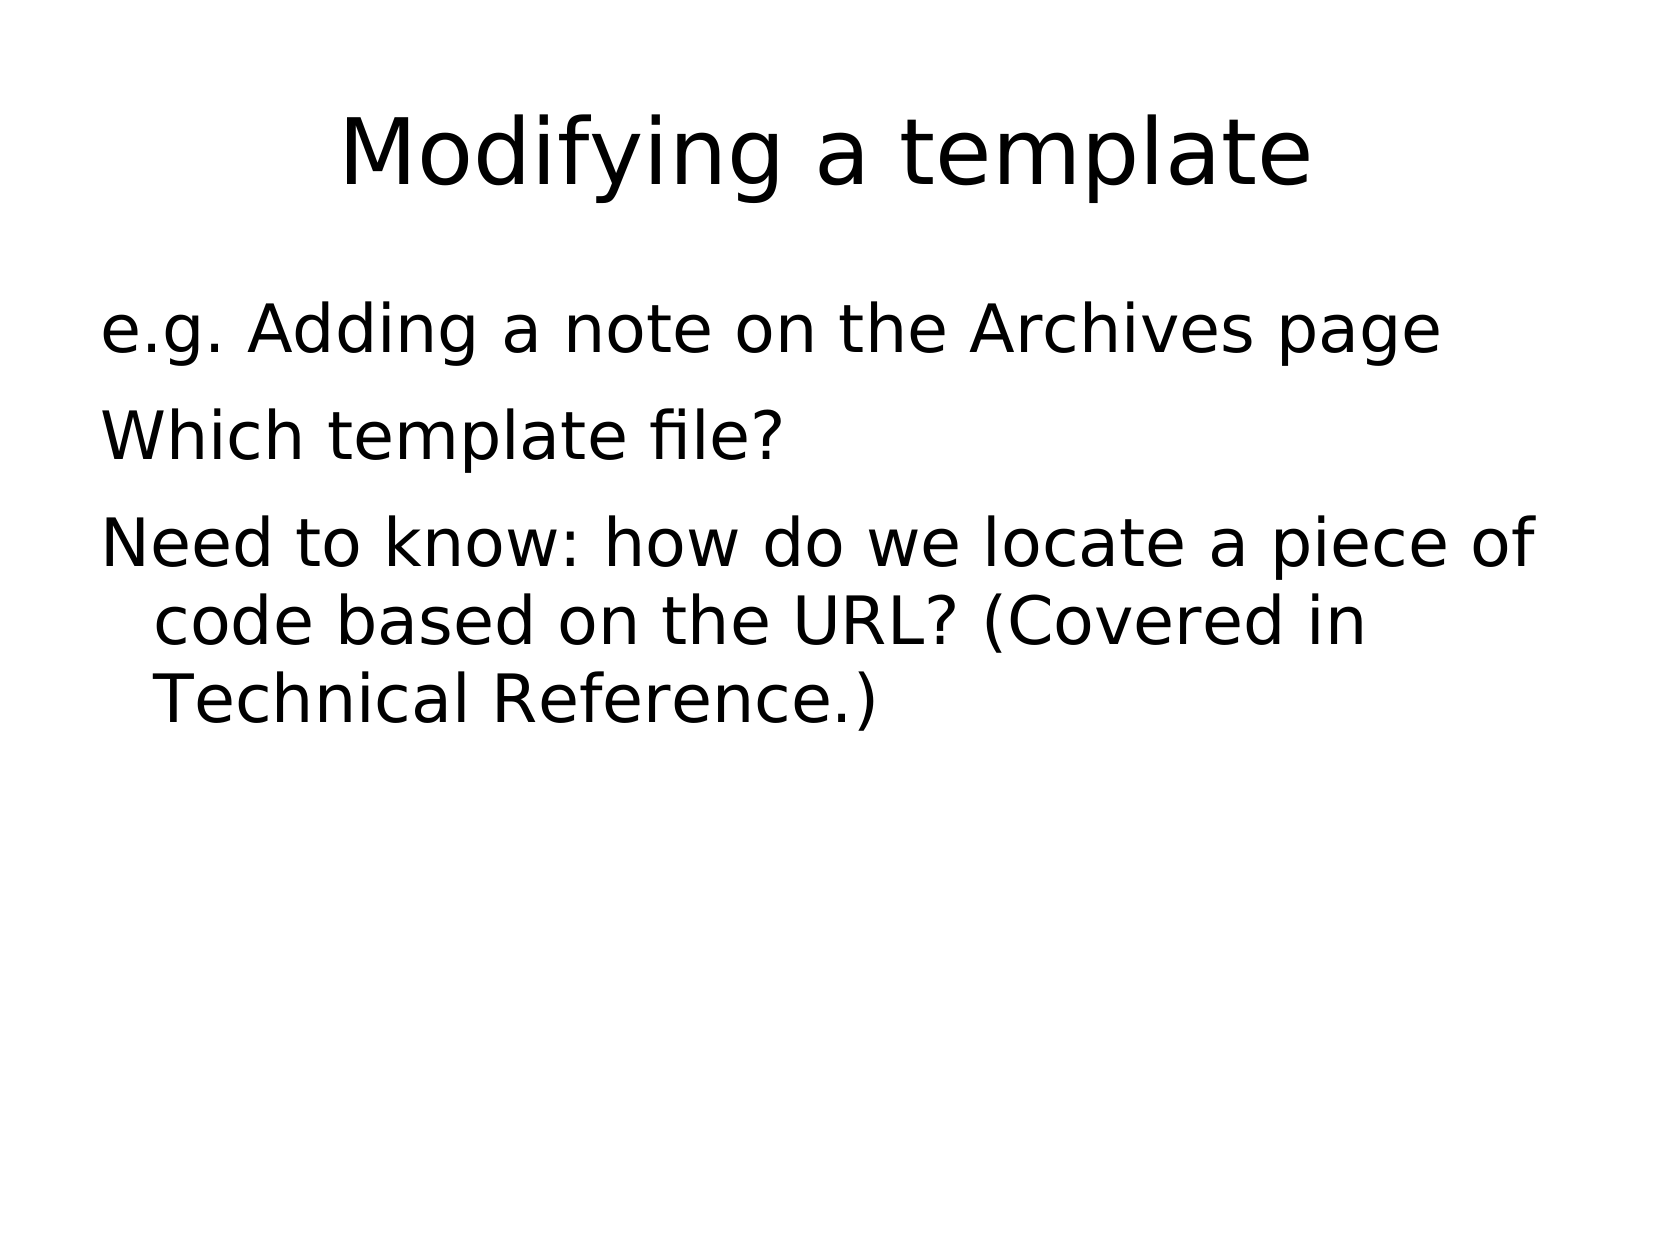

# Modifying a template
e.g. Adding a note on the Archives page
Which template file?
Need to know: how do we locate a piece of code based on the URL? (Covered in Technical Reference.)